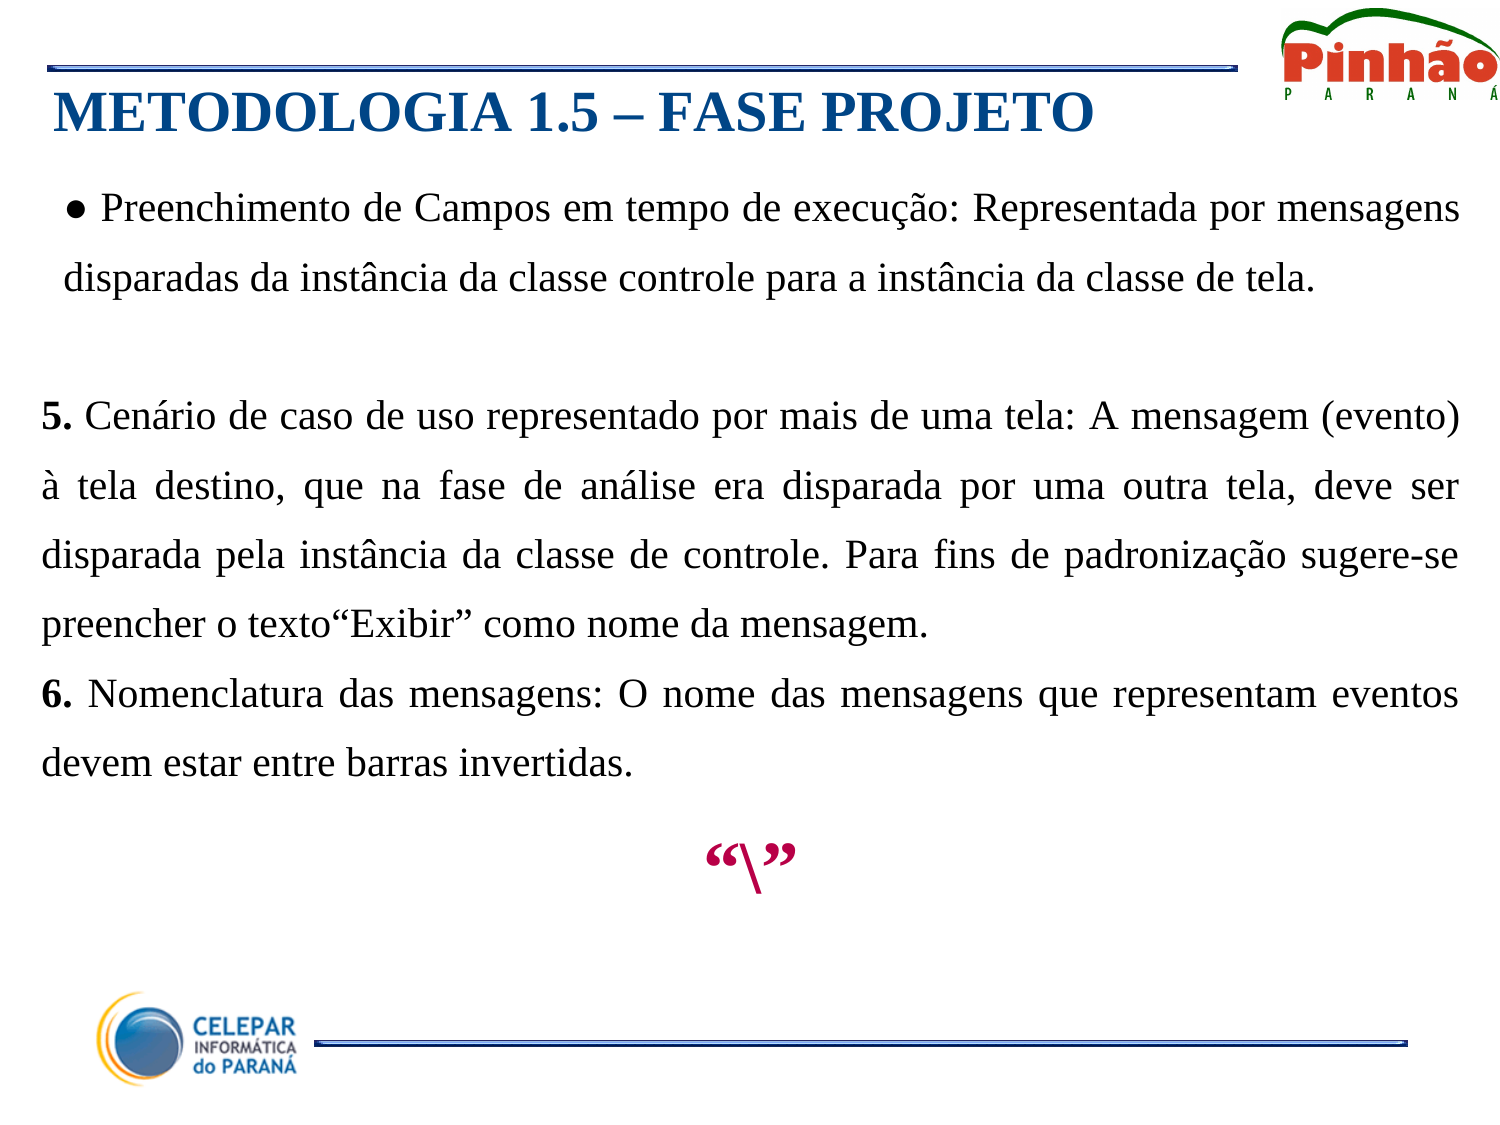

METODOLOGIA 1.5 – FASE PROJETO
● Preenchimento de Campos em tempo de execução: Representada por mensagens disparadas da instância da classe controle para a instância da classe de tela.
5. Cenário de caso de uso representado por mais de uma tela: A mensagem (evento) à tela destino, que na fase de análise era disparada por uma outra tela, deve ser disparada pela instância da classe de controle. Para fins de padronização sugere-se preencher o texto“Exibir” como nome da mensagem.
6. Nomenclatura das mensagens: O nome das mensagens que representam eventos devem estar entre barras invertidas.
“\”